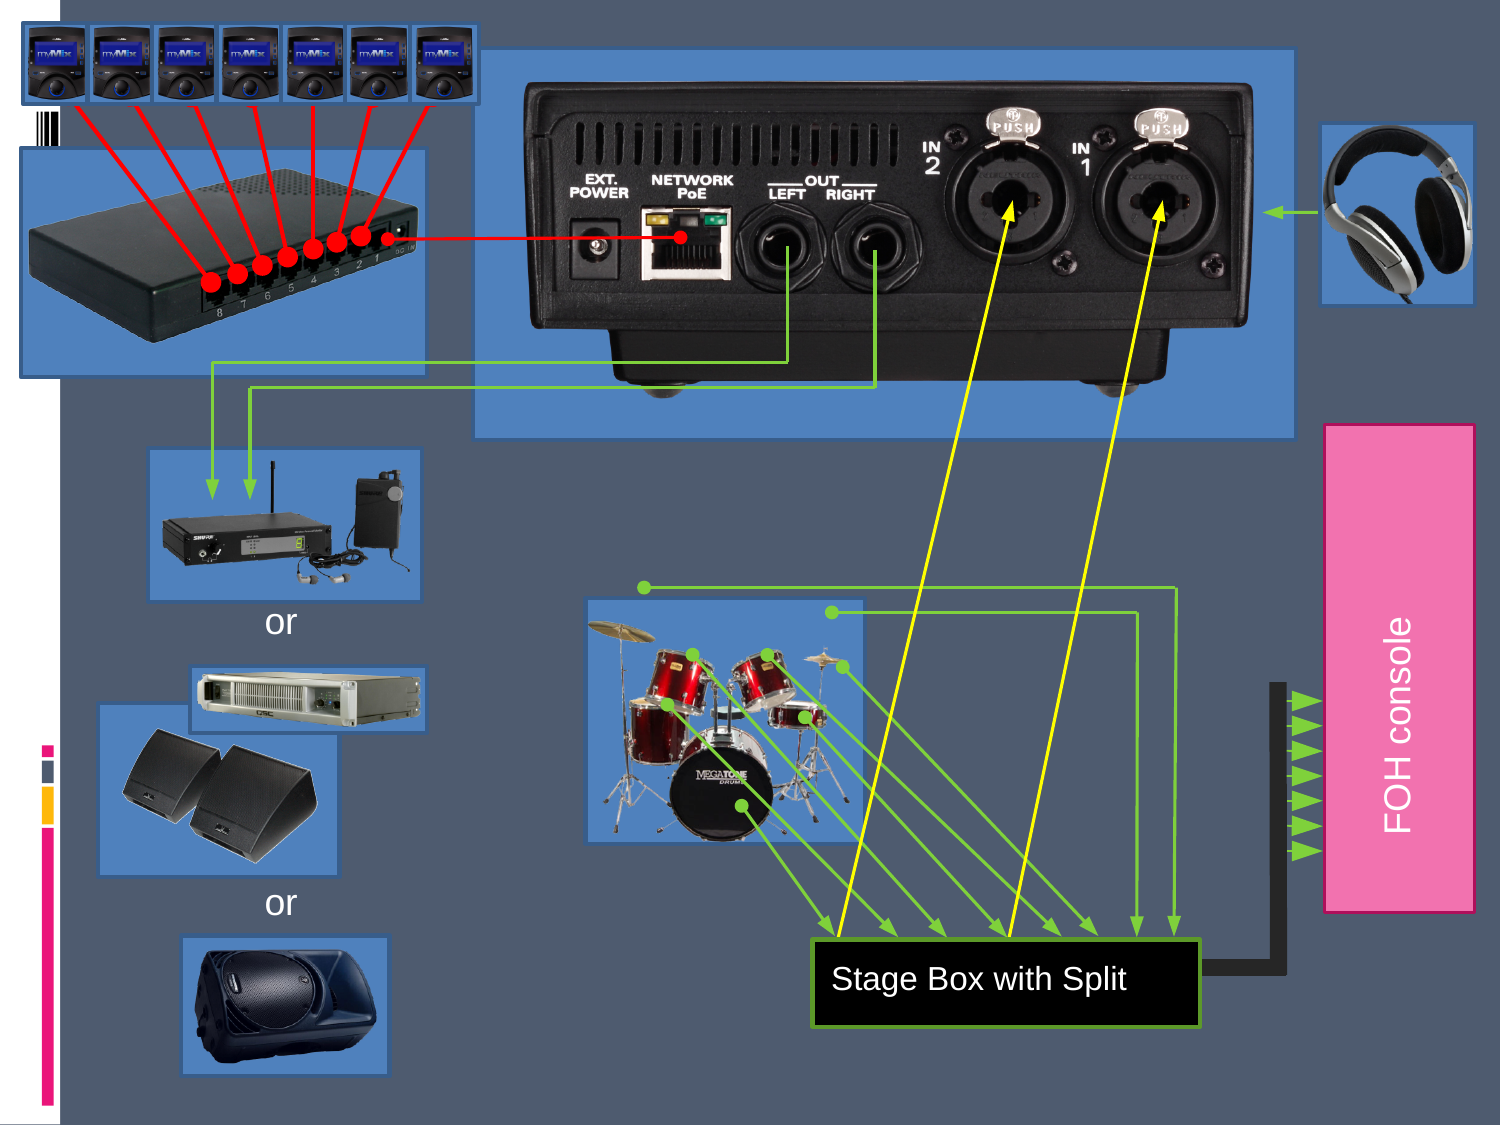

or
or
FOH console
Stage Box with Split